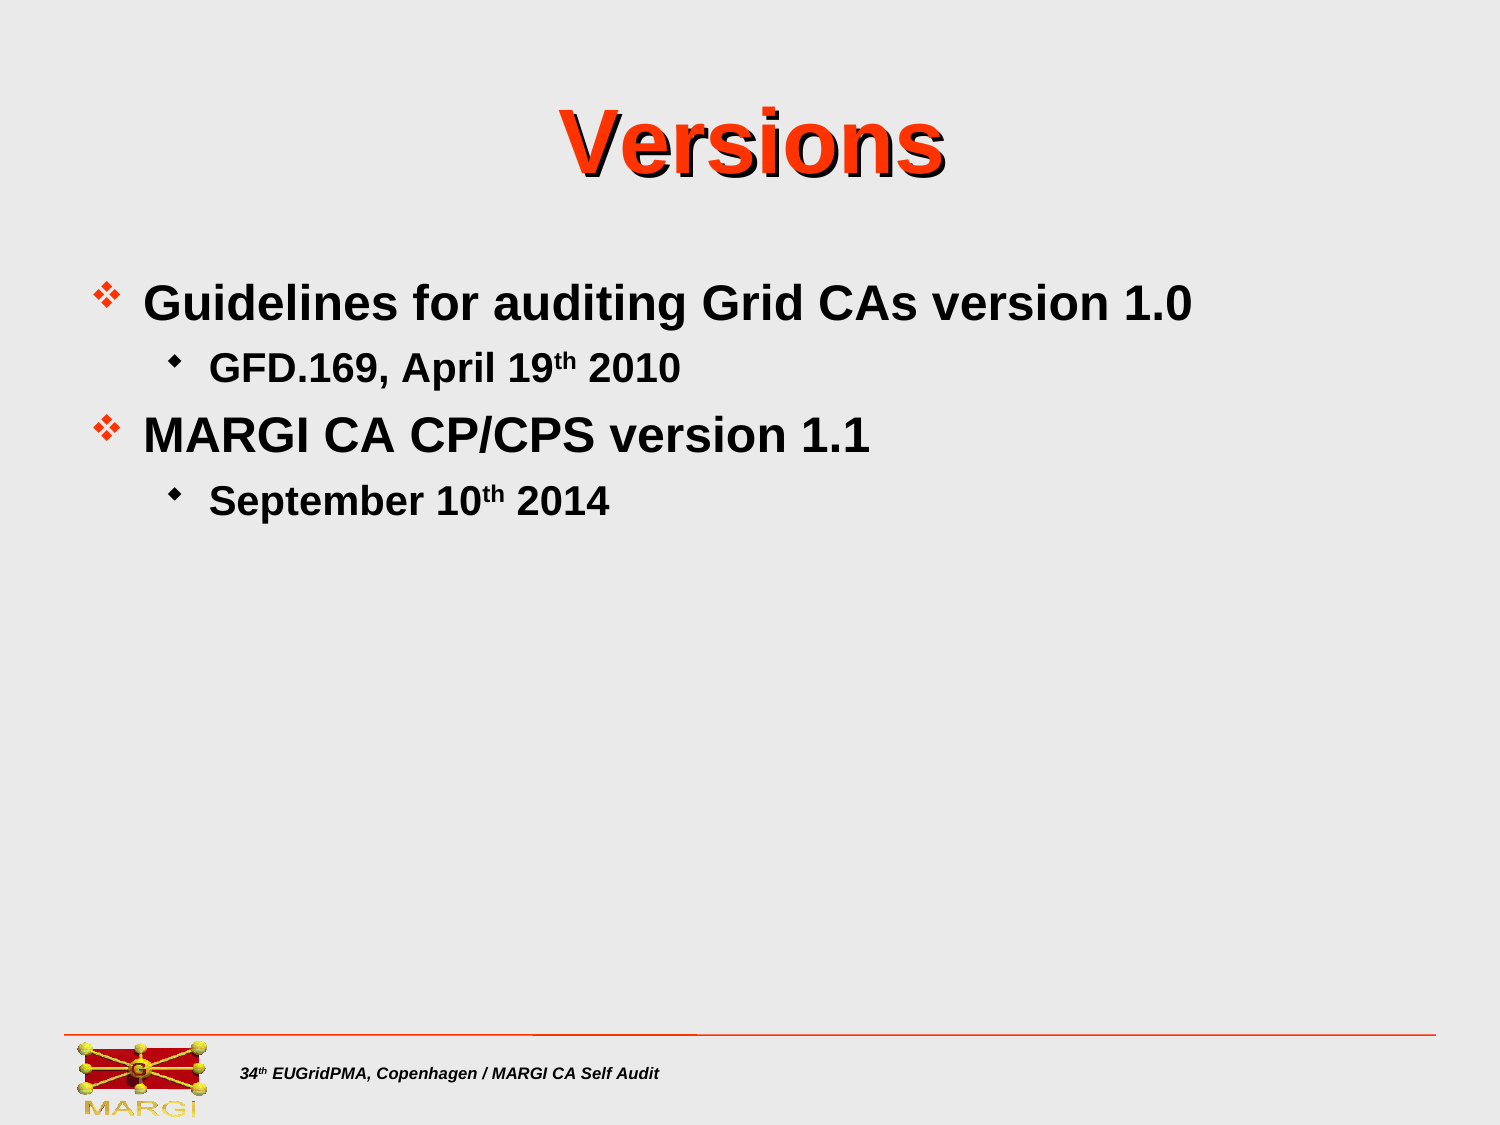

Versions
Guidelines for auditing Grid CAs version 1.0
GFD.169, April 19th 2010
MARGI CA CP/CPS version 1.1
September 10th 2014